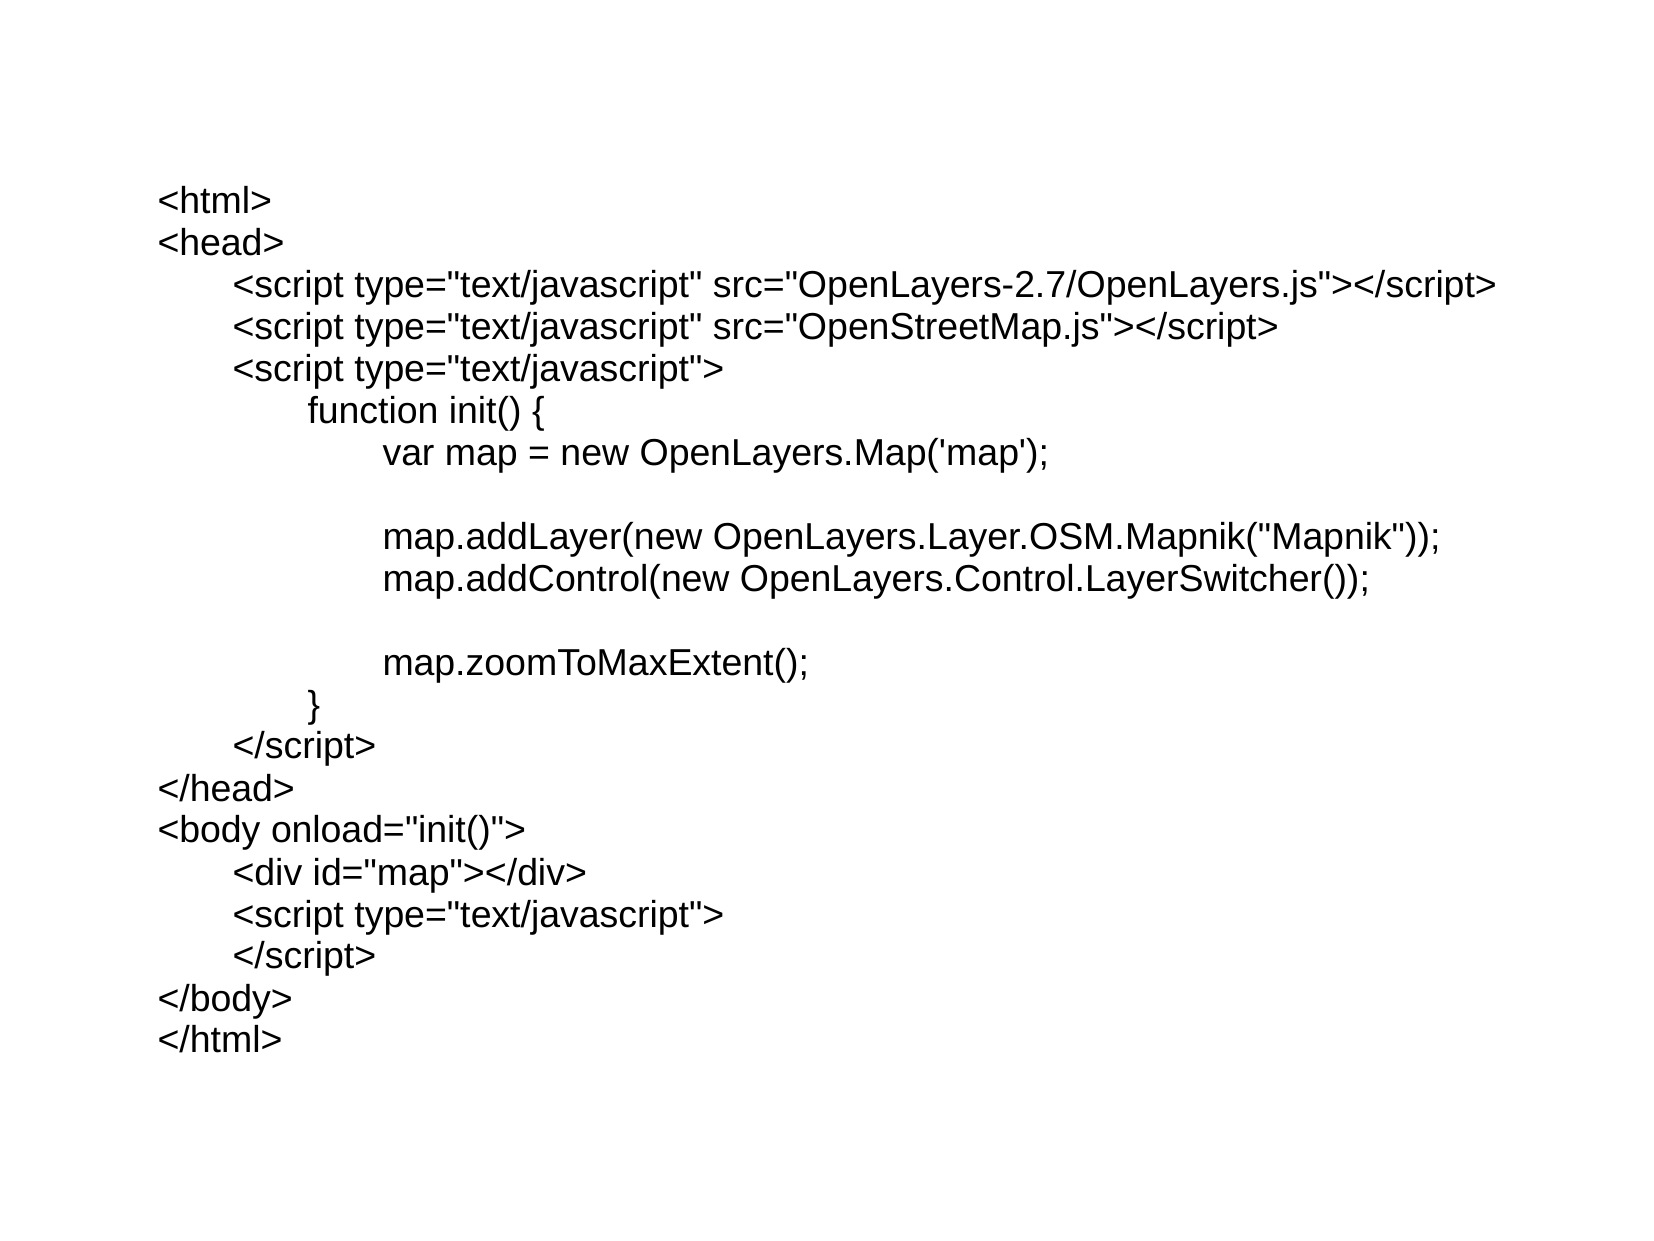

<html>
<head>
	<script type="text/javascript" src="OpenLayers-2.7/OpenLayers.js"></script>
	<script type="text/javascript" src="OpenStreetMap.js"></script>
	<script type="text/javascript">
		function init() {
			var map = new OpenLayers.Map('map');
			map.addLayer(new OpenLayers.Layer.OSM.Mapnik("Mapnik"));
			map.addControl(new OpenLayers.Control.LayerSwitcher());
			map.zoomToMaxExtent();
		}
	</script>
</head>
<body onload="init()">
	<div id="map"></div>
	<script type="text/javascript">
	</script>
</body>
</html>